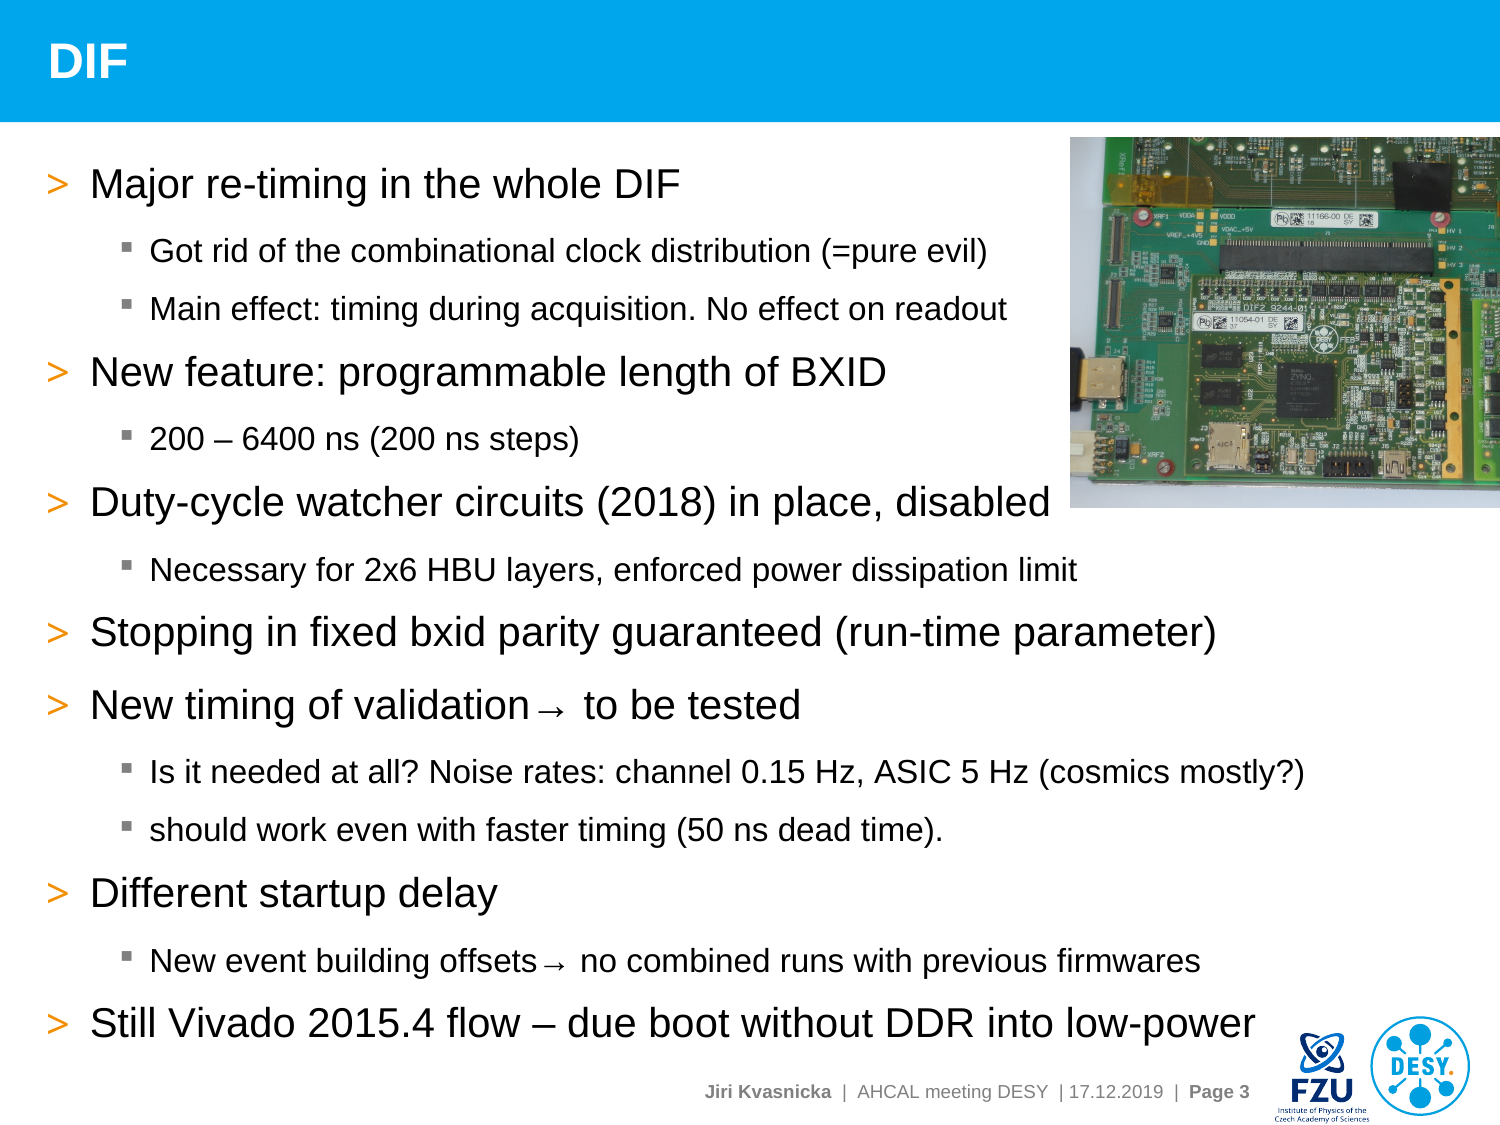

# DIF
Major re-timing in the whole DIF
Got rid of the combinational clock distribution (=pure evil)
Main effect: timing during acquisition. No effect on readout
New feature: programmable length of BXID
200 – 6400 ns (200 ns steps)
Duty-cycle watcher circuits (2018) in place, disabled
Necessary for 2x6 HBU layers, enforced power dissipation limit
Stopping in fixed bxid parity guaranteed (run-time parameter)
New timing of validation→ to be tested
Is it needed at all? Noise rates: channel 0.15 Hz, ASIC 5 Hz (cosmics mostly?)
should work even with faster timing (50 ns dead time).
Different startup delay
New event building offsets→ no combined runs with previous firmwares
Still Vivado 2015.4 flow – due boot without DDR into low-power